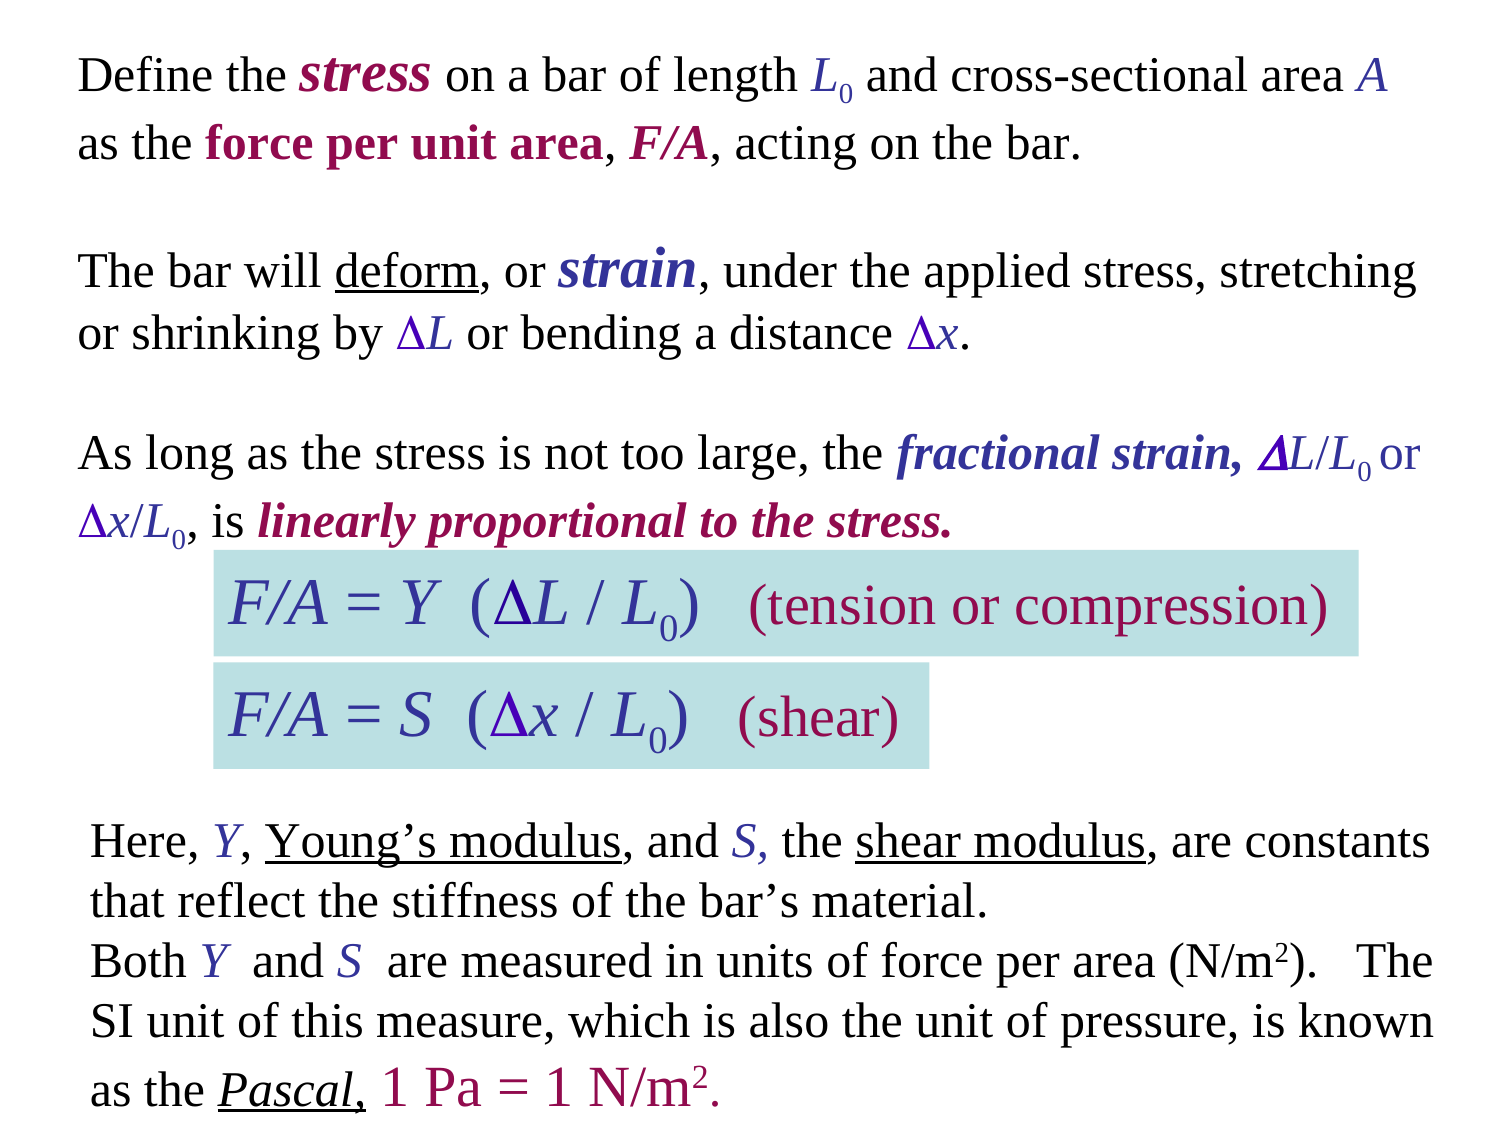

Define the stress on a bar of length L0 and cross-sectional area A as the force per unit area, F/A, acting on the bar.
The bar will deform, or strain, under the applied stress, stretching or shrinking by ΔL or bending a distance Δx.
As long as the stress is not too large, the fractional strain, ΔL/L0 or Δx/L0, is linearly proportional to the stress.
F/A = Y (ΔL / L0) (tension or compression)
F/A = S (Δx / L0) (shear)
Here, Y, Young’s modulus, and S, the shear modulus, are constants that reflect the stiffness of the bar’s material.
Both Y and S are measured in units of force per area (N/m2). The SI unit of this measure, which is also the unit of pressure, is known as the Pascal, 1 Pa = 1 N/m2.